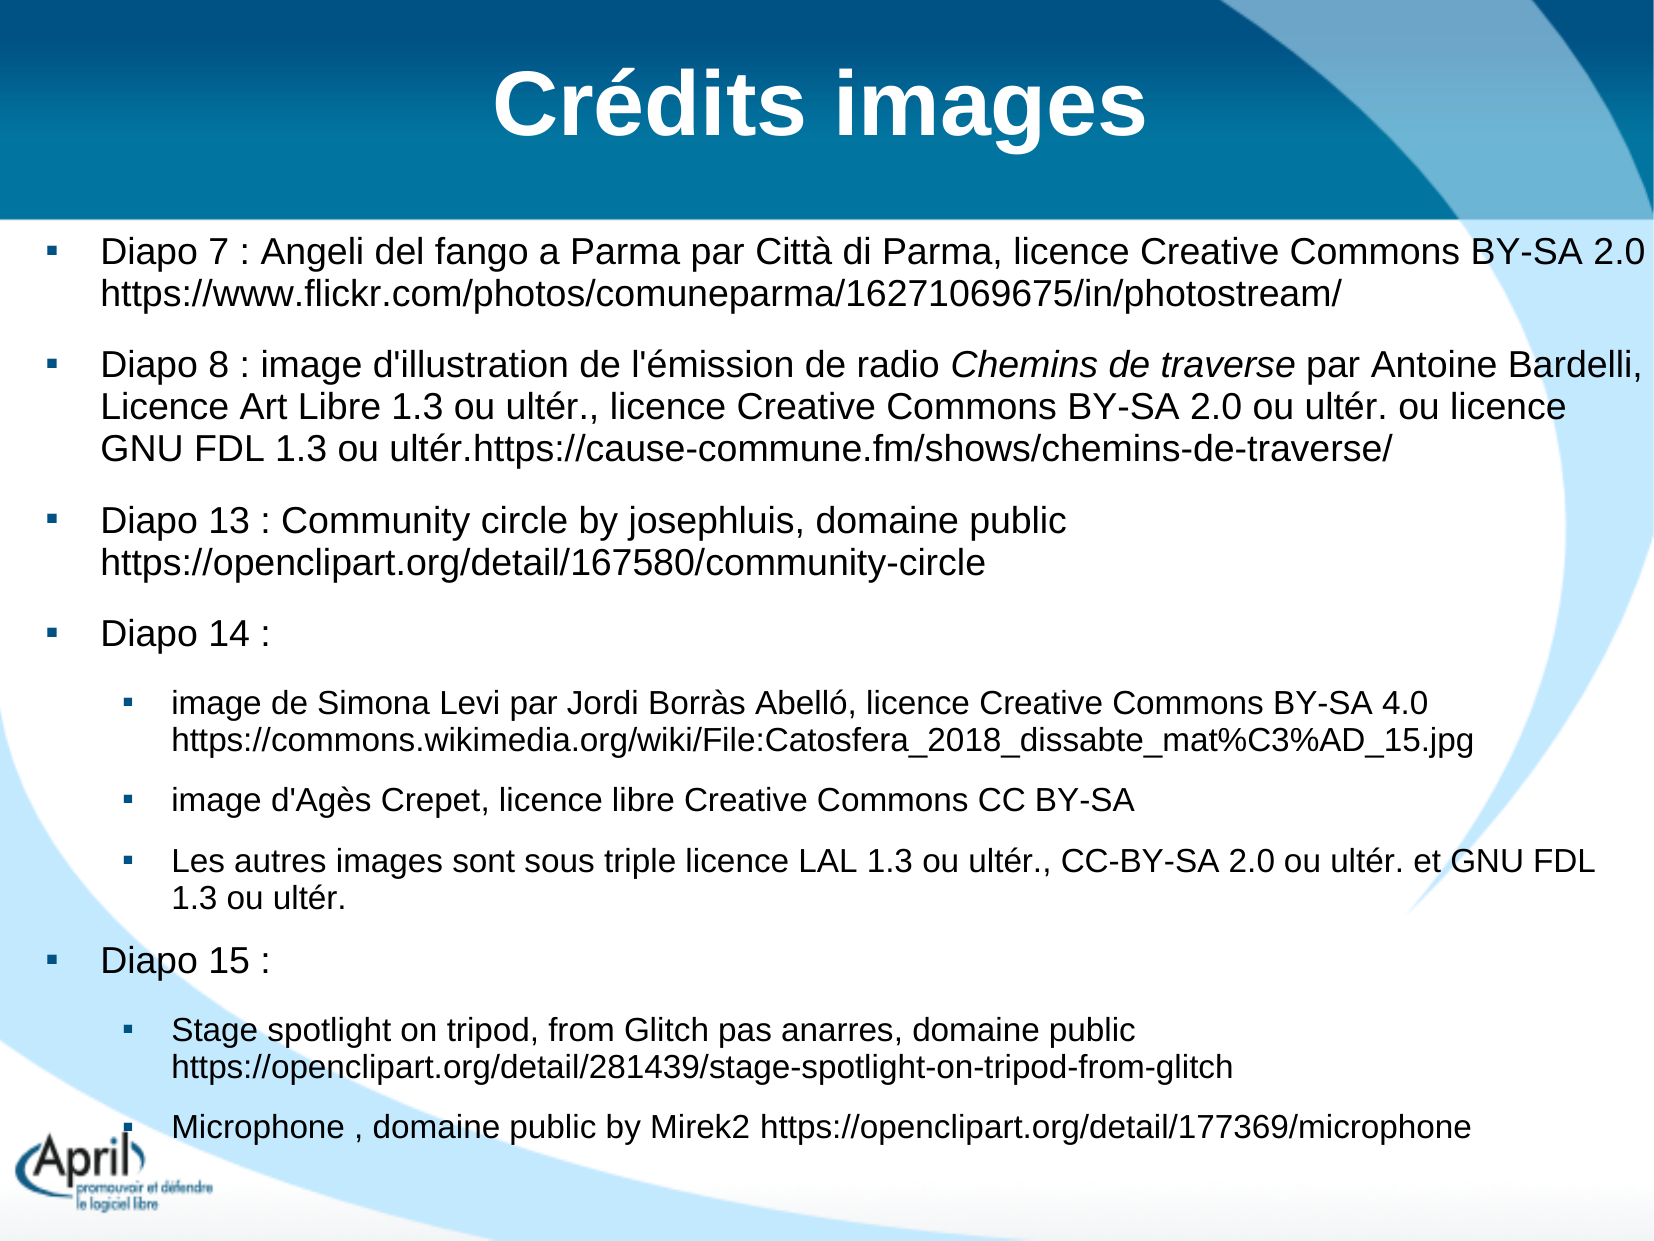

# Crédits images
Diapo 7 : Angeli del fango a Parma par Città di Parma, licence Creative Commons BY-SA 2.0 https://www.flickr.com/photos/comuneparma/16271069675/in/photostream/
Diapo 8 : image d'illustration de l'émission de radio Chemins de traverse par Antoine Bardelli, Licence Art Libre 1.3 ou ultér., licence Creative Commons BY-SA 2.0 ou ultér. ou licence GNU FDL 1.3 ou ultér.https://cause-commune.fm/shows/chemins-de-traverse/
Diapo 13 : Community circle by josephluis, domaine public https://openclipart.org/detail/167580/community-circle
Diapo 14 :
image de Simona Levi par Jordi Borràs Abelló, licence Creative Commons BY-SA 4.0 https://commons.wikimedia.org/wiki/File:Catosfera_2018_dissabte_mat%C3%AD_15.jpg
image d'Agès Crepet, licence libre Creative Commons CC BY-SA
Les autres images sont sous triple licence LAL 1.3 ou ultér., CC-BY-SA 2.0 ou ultér. et GNU FDL 1.3 ou ultér.
Diapo 15 :
Stage spotlight on tripod, from Glitch pas anarres, domaine public https://openclipart.org/detail/281439/stage-spotlight-on-tripod-from-glitch
Microphone , domaine public by Mirek2 https://openclipart.org/detail/177369/microphone